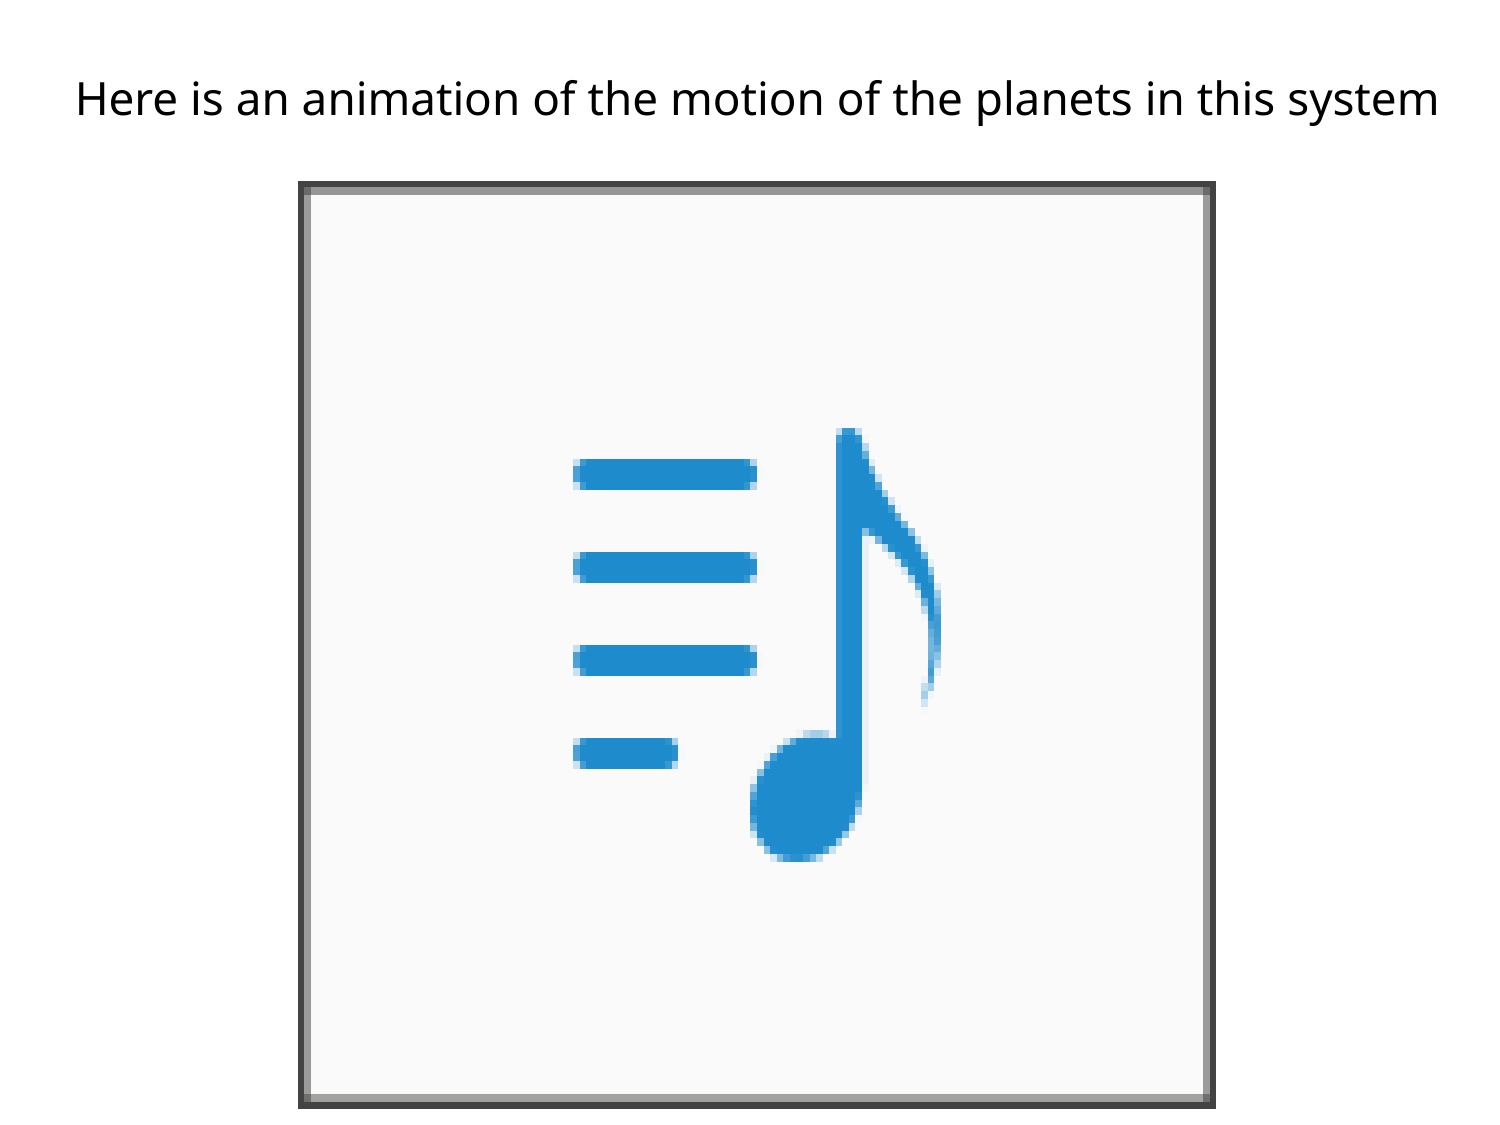

# Here is an animation of the motion of the planets in this system